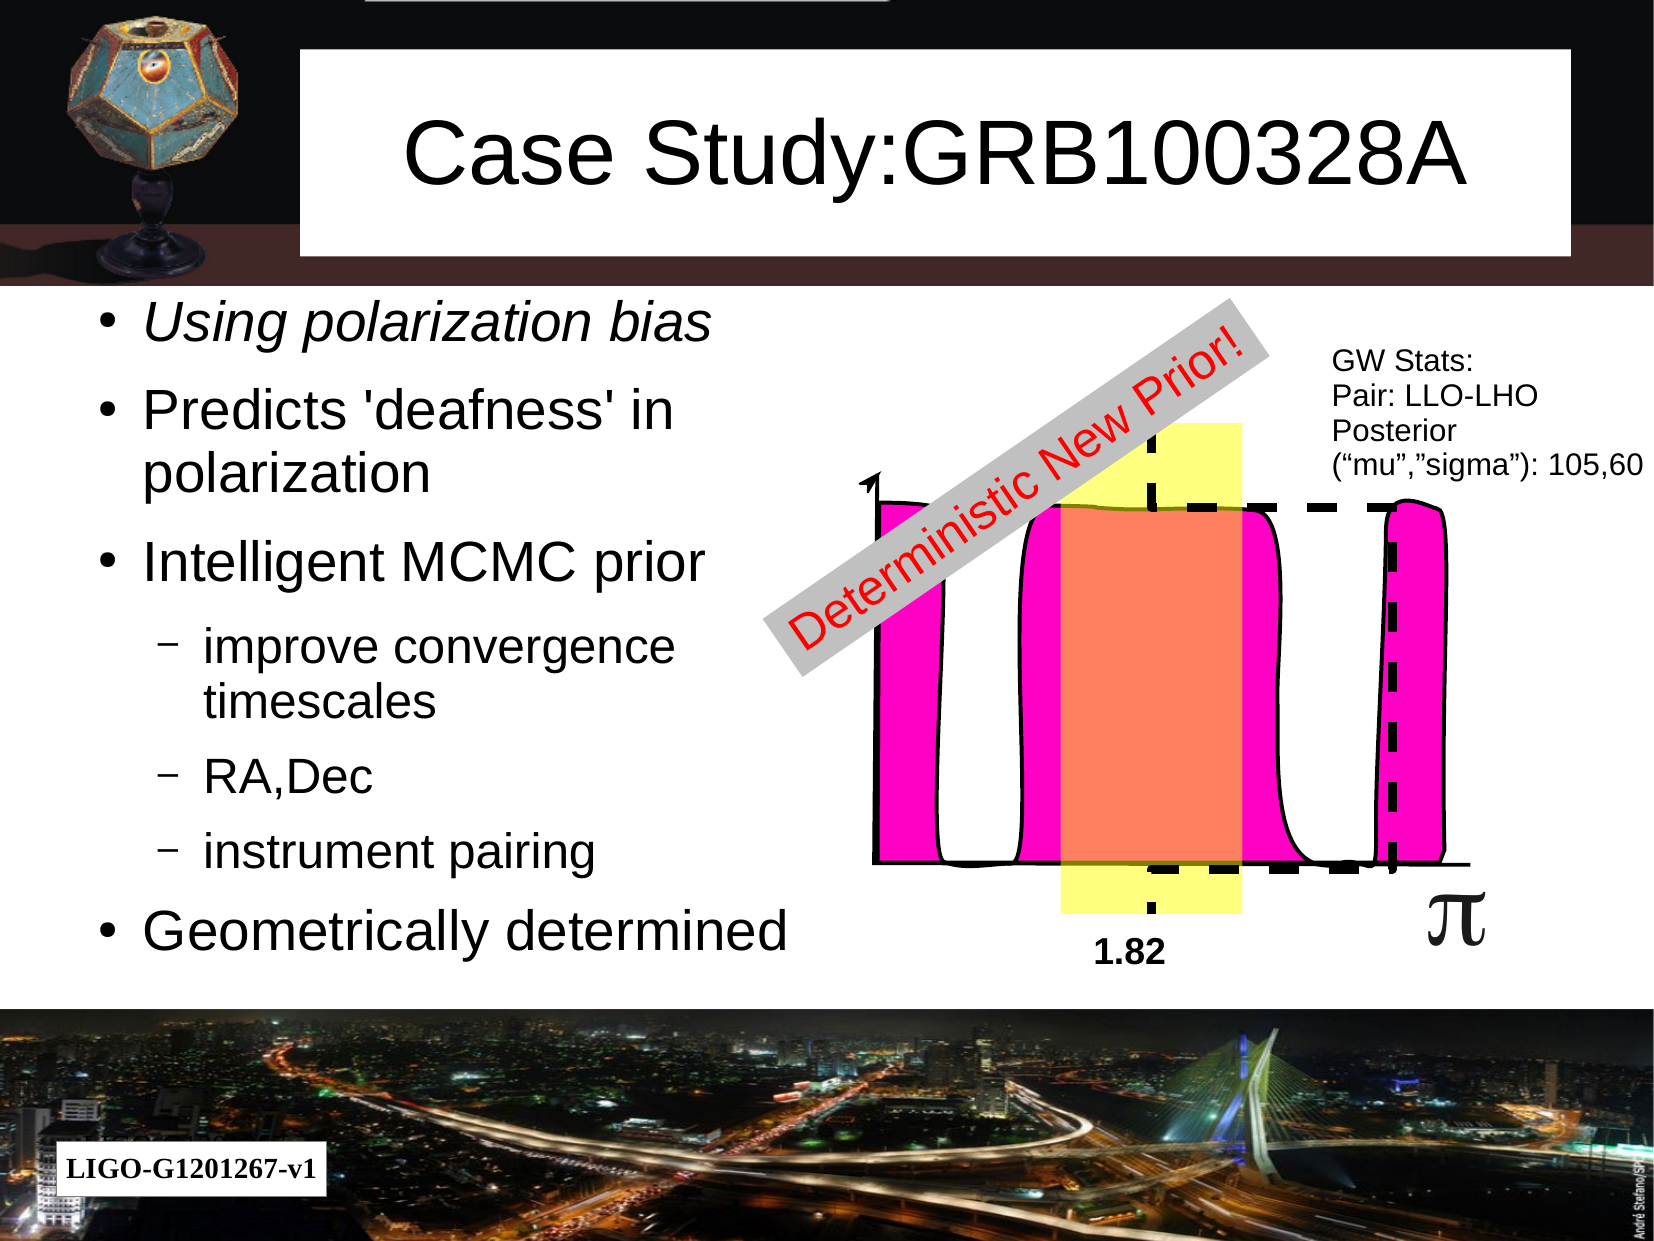

# Case Study:GRB100328A
Using polarization bias
Predicts 'deafness' in polarization
Intelligent MCMC prior
improve convergence
timescales
RA,Dec
instrument pairing
Geometrically determined
GW Stats:
Pair: LLO-LHO
Posterior (“mu”,”sigma”): 105,60
1.82
Deterministic New Prior!